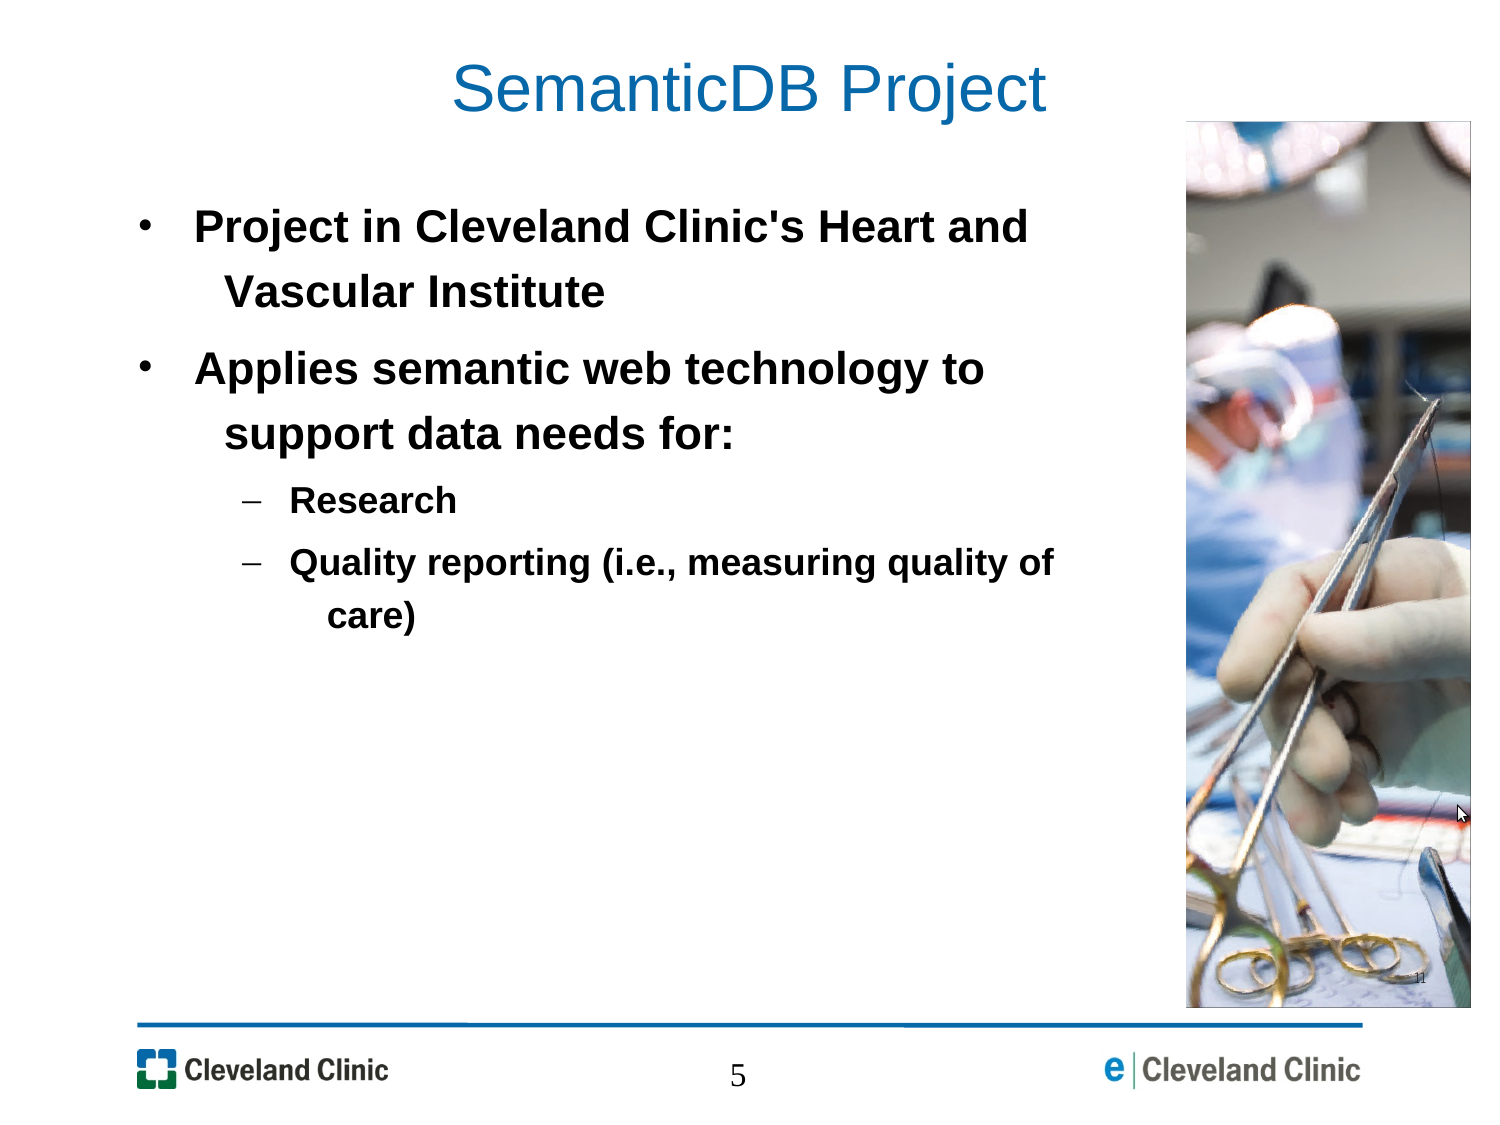

# SemanticDB Project
Project in Cleveland Clinic's Heart and Vascular Institute
Applies semantic web technology to support data needs for:
Research
Quality reporting (i.e., measuring quality of care)
5